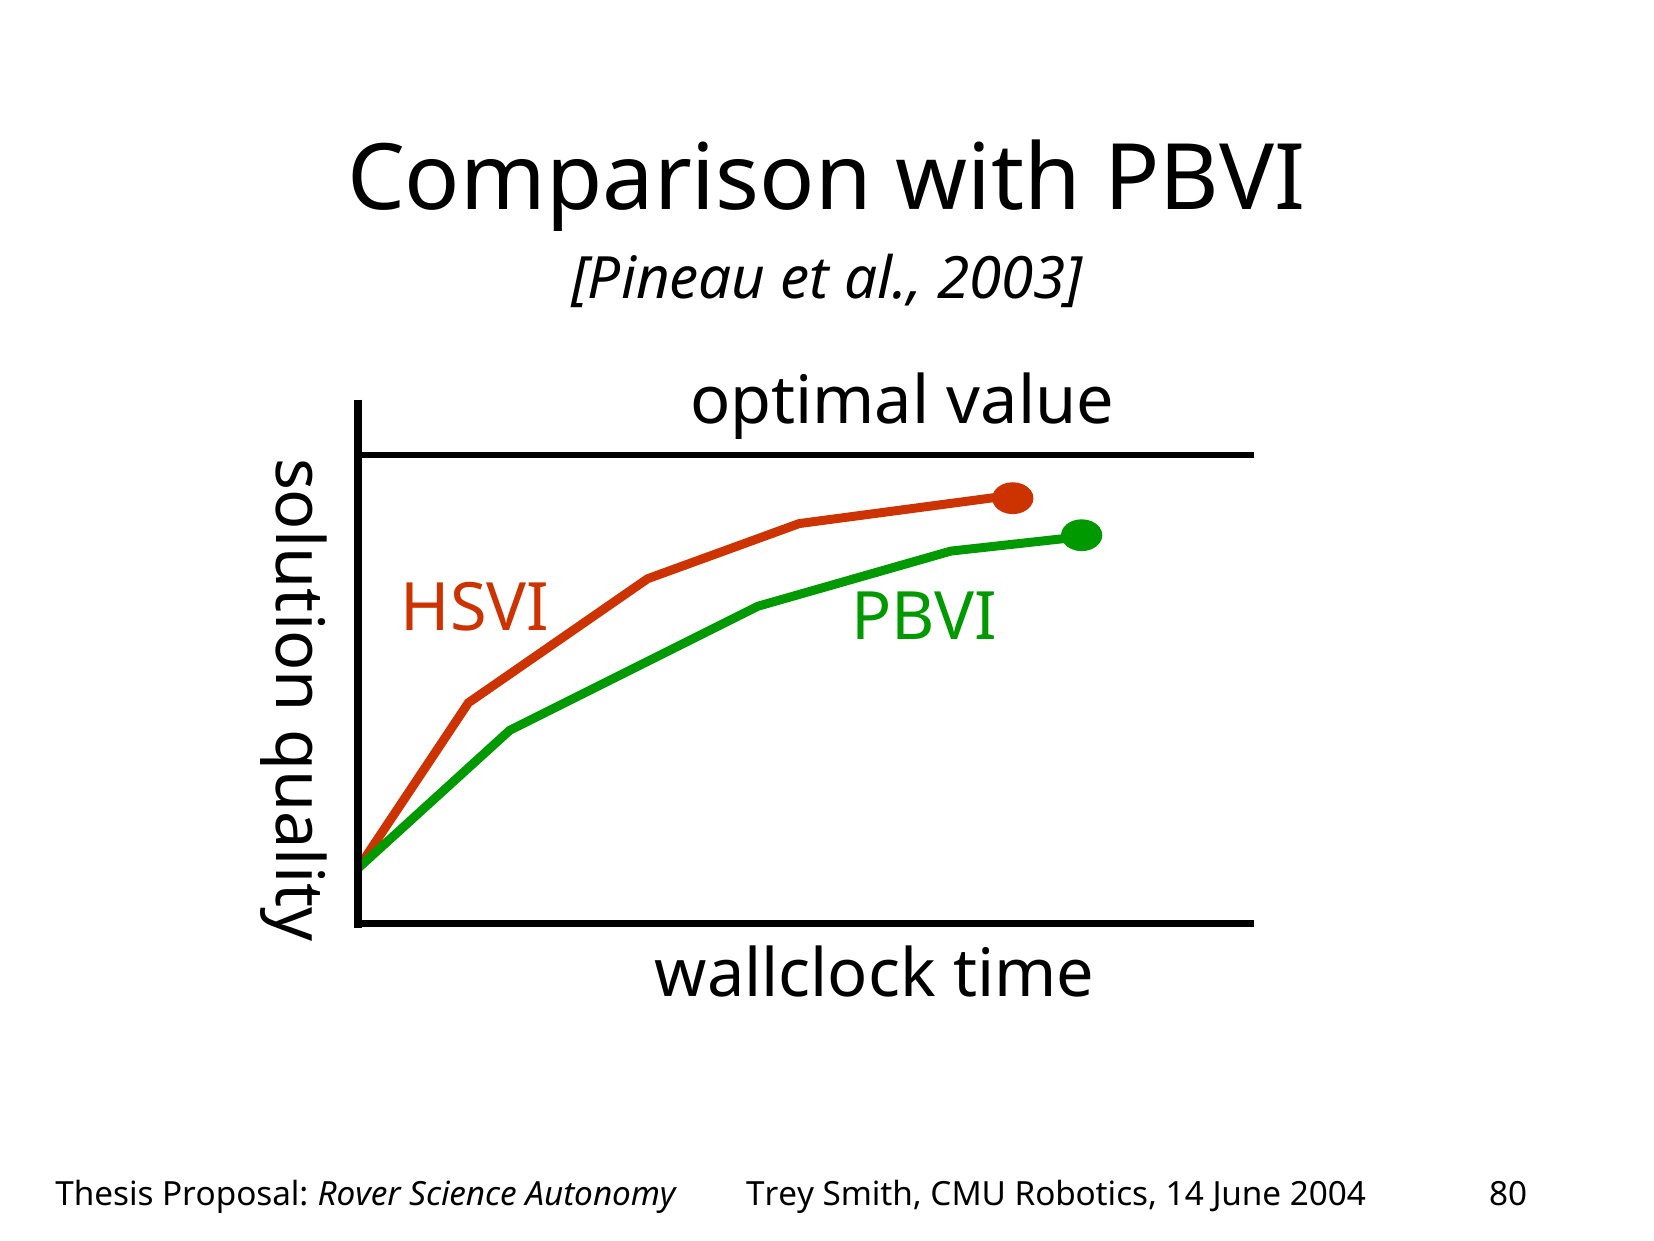

# Comparison with PBVI [Pineau et al., 2003]
optimal value
HSVI
PBVI
solution quality
wallclock time